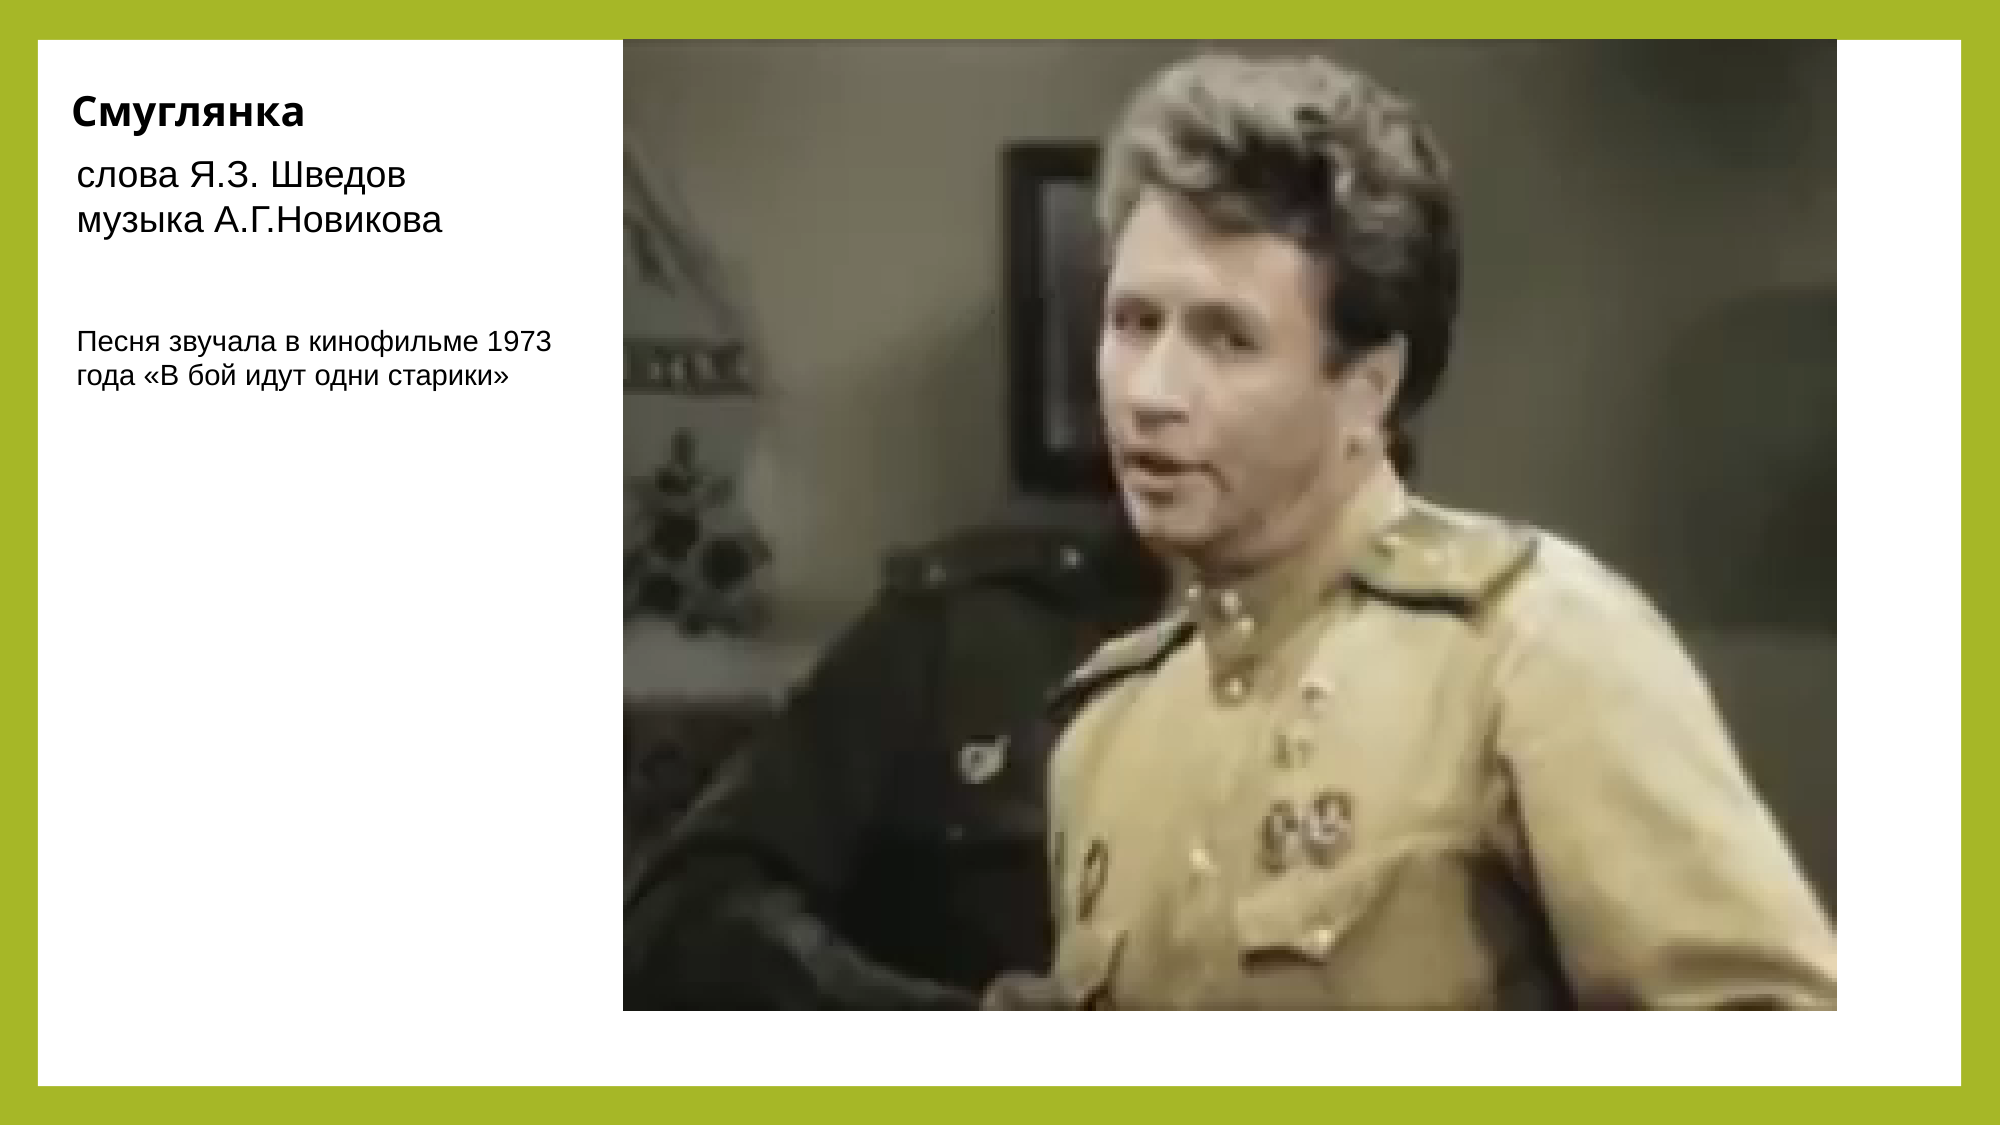

Смуглянка
слова Я.З. Шведов
музыка А.Г.Новикова
Песня звучала в кинофильме 1973 года «В бой идут одни старики»